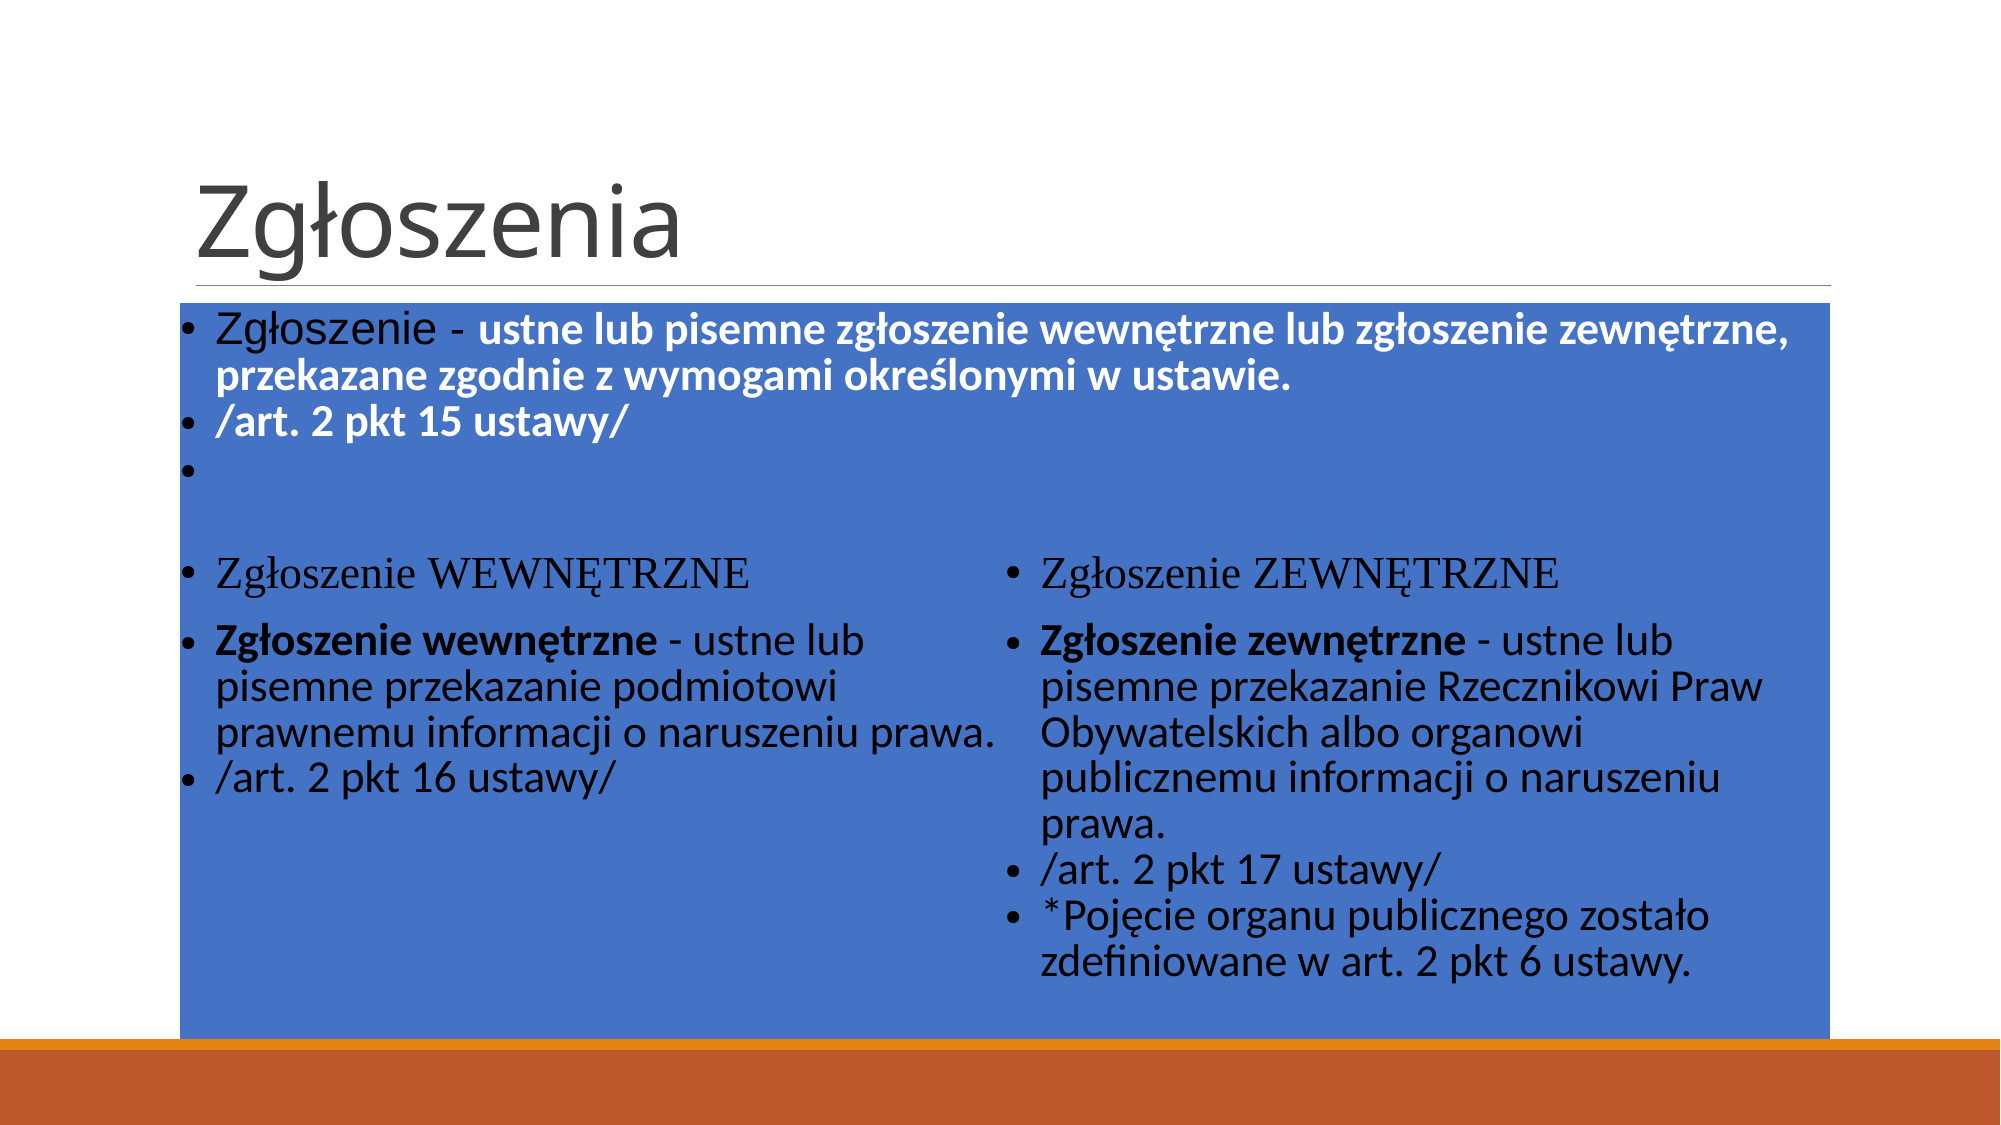

# Zgłoszenia
| Zgłoszenie - ustne lub pisemne zgłoszenie wewnętrzne lub zgłoszenie zewnętrzne, przekazane zgodnie z wymogami określonymi w ustawie. /art. 2 pkt 15 ustawy/ | |
| --- | --- |
| Zgłoszenie WEWNĘTRZNE | Zgłoszenie ZEWNĘTRZNE |
| Zgłoszenie wewnętrzne - ustne lub pisemne przekazanie podmiotowi prawnemu informacji o naruszeniu prawa. /art. 2 pkt 16 ustawy/ | Zgłoszenie zewnętrzne - ustne lub pisemne przekazanie Rzecznikowi Praw Obywatelskich albo organowi publicznemu informacji o naruszeniu prawa. /art. 2 pkt 17 ustawy/ \*Pojęcie organu publicznego zostało zdefiniowane w art. 2 pkt 6 ustawy. |